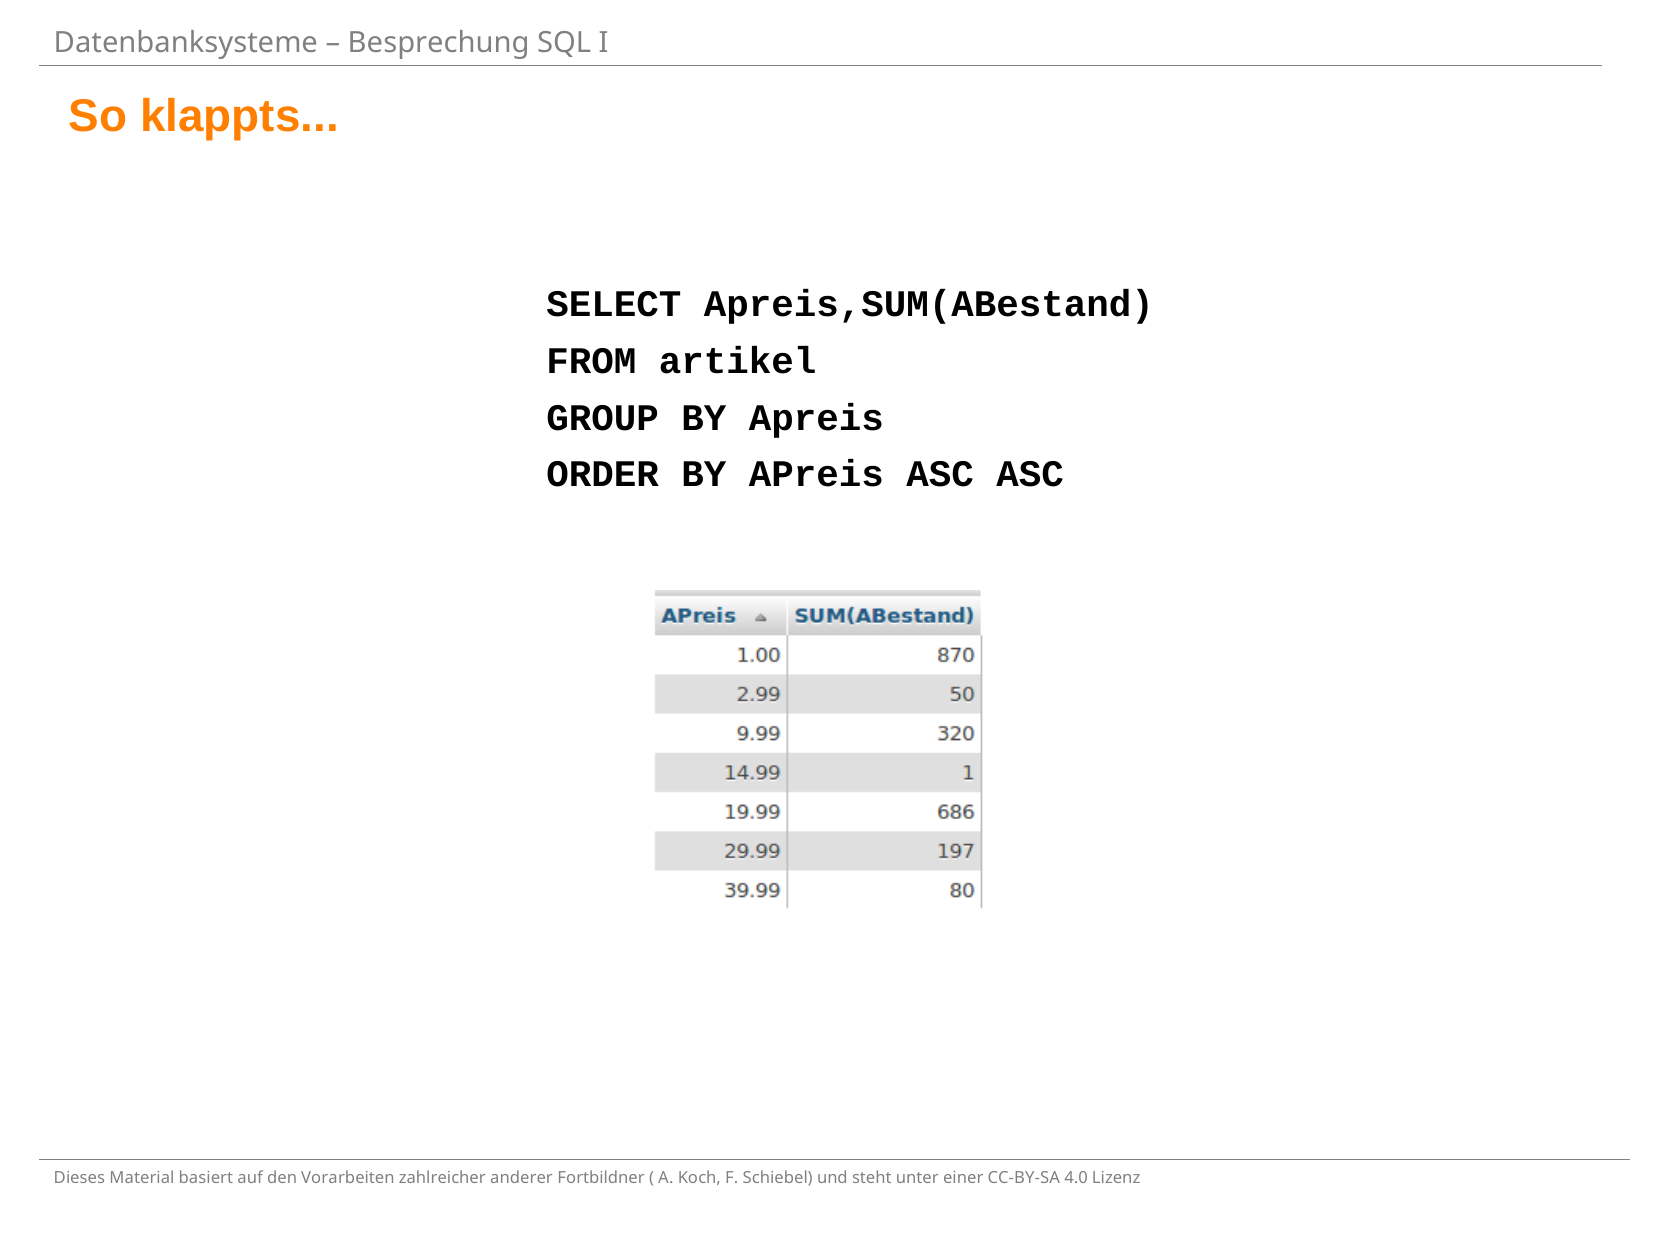

Datenbanksysteme – Besprechung SQL I
So klappts...
SELECT Apreis,SUM(ABestand)
FROM artikel
GROUP BY Apreis
ORDER BY APreis ASC ASC